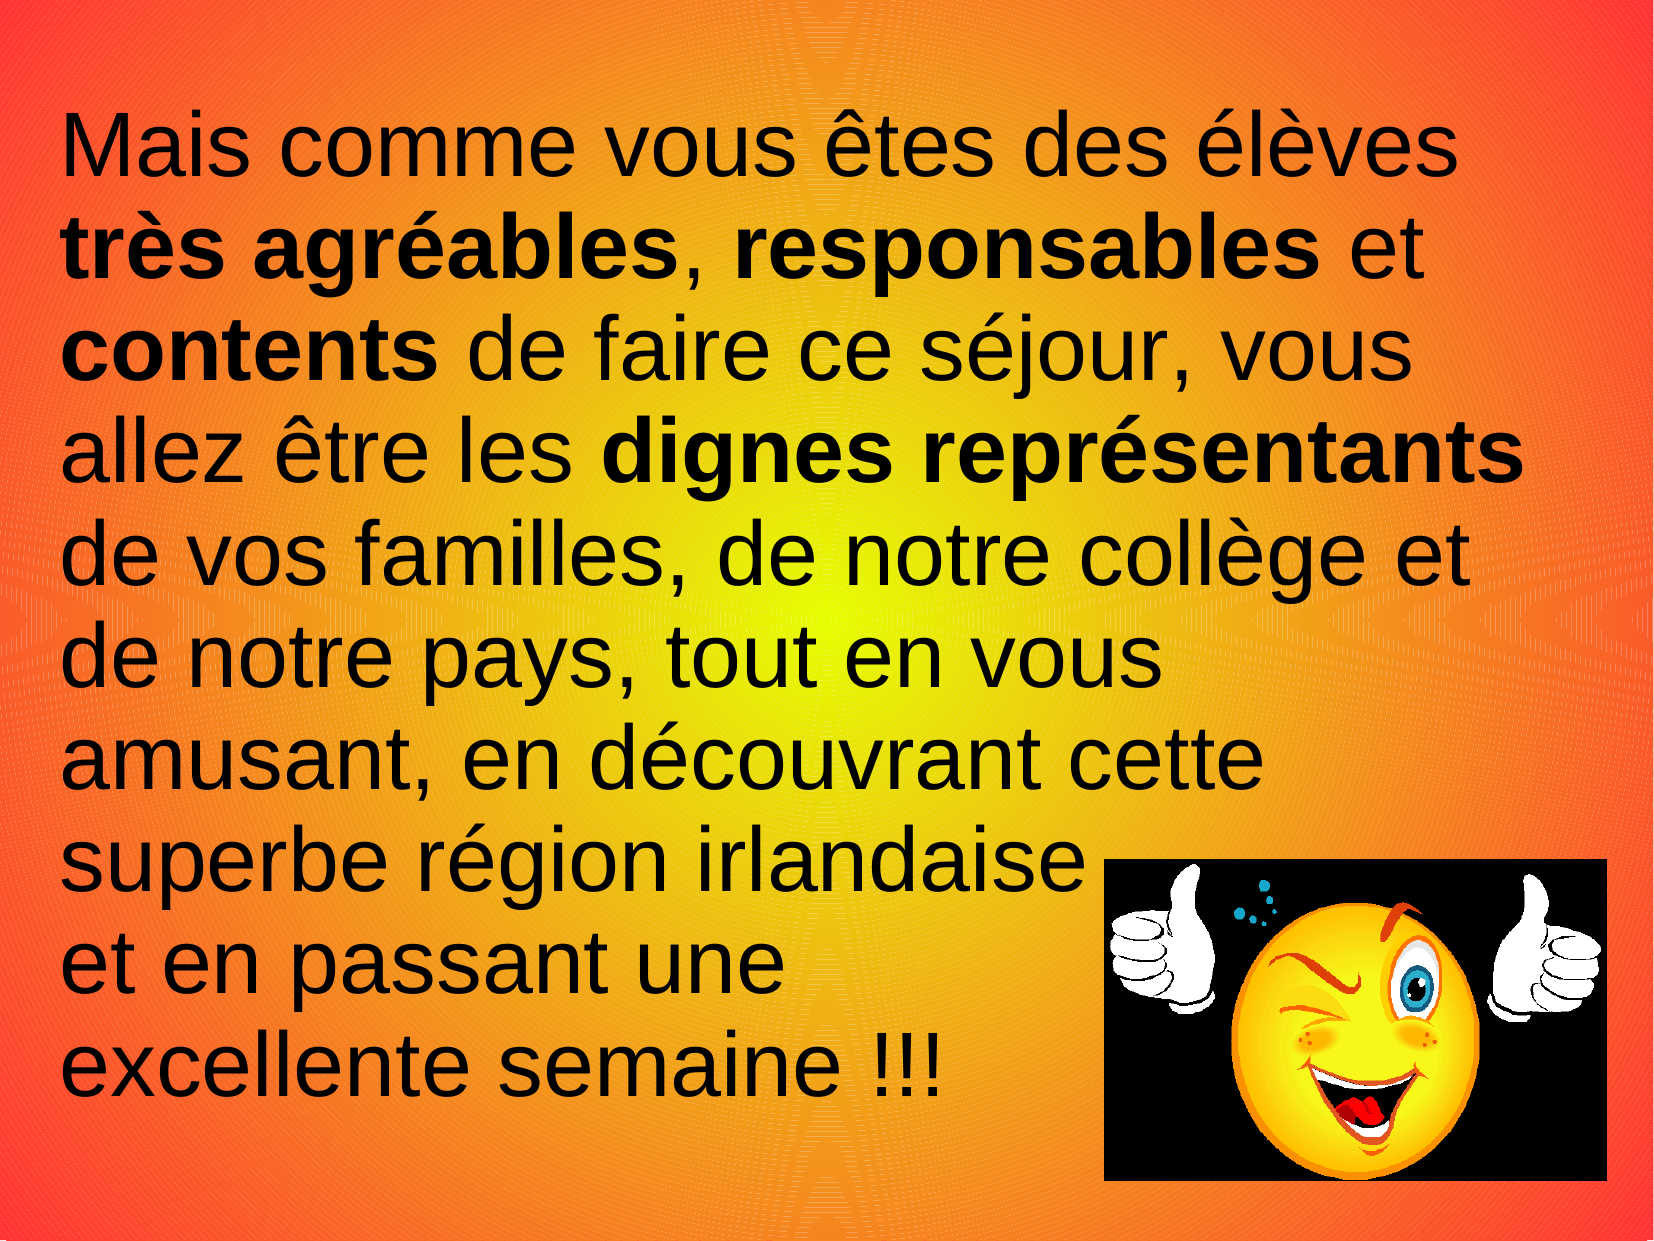

# Mais comme vous êtes des élèves très agréables, responsables et contents de faire ce séjour, vous allez être les dignes représentants de vos familles, de notre collège et de notre pays, tout en vous amusant, en découvrant cette superbe région irlandaise et en passant une excellente semaine !!!